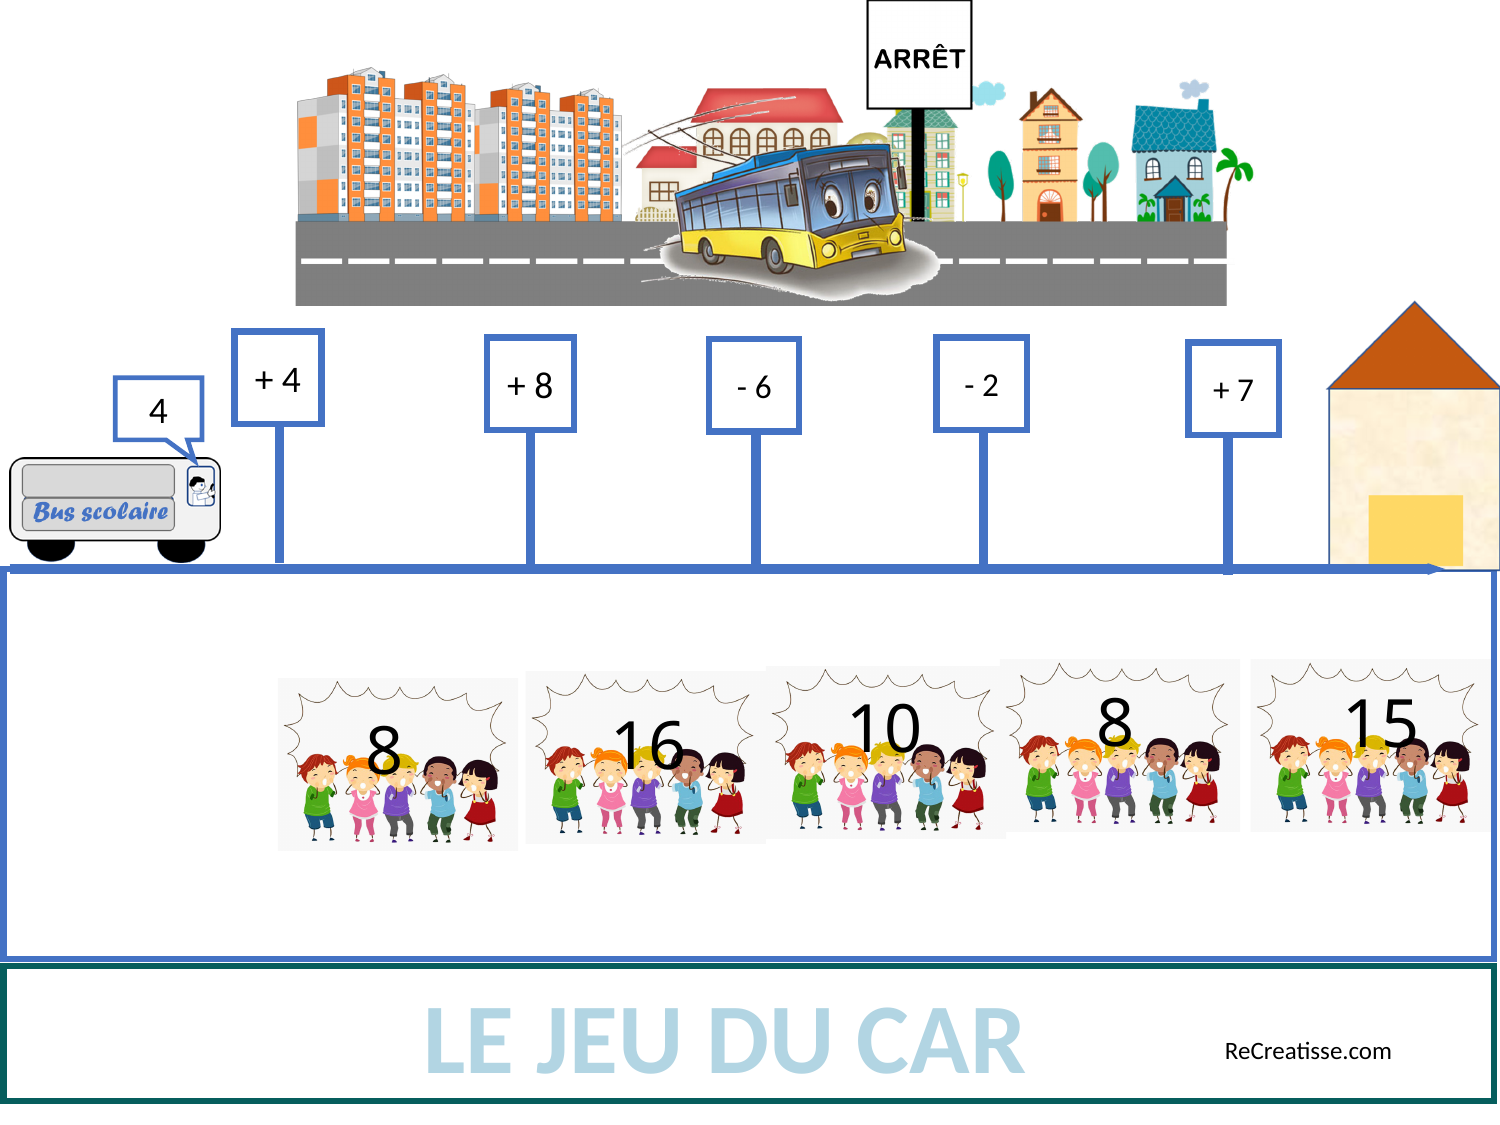

+ 4
+ 8
- 2
- 6
+ 7
4
8
15
10
16
8
 LE JEU DU CAR
ReCreatisse.com